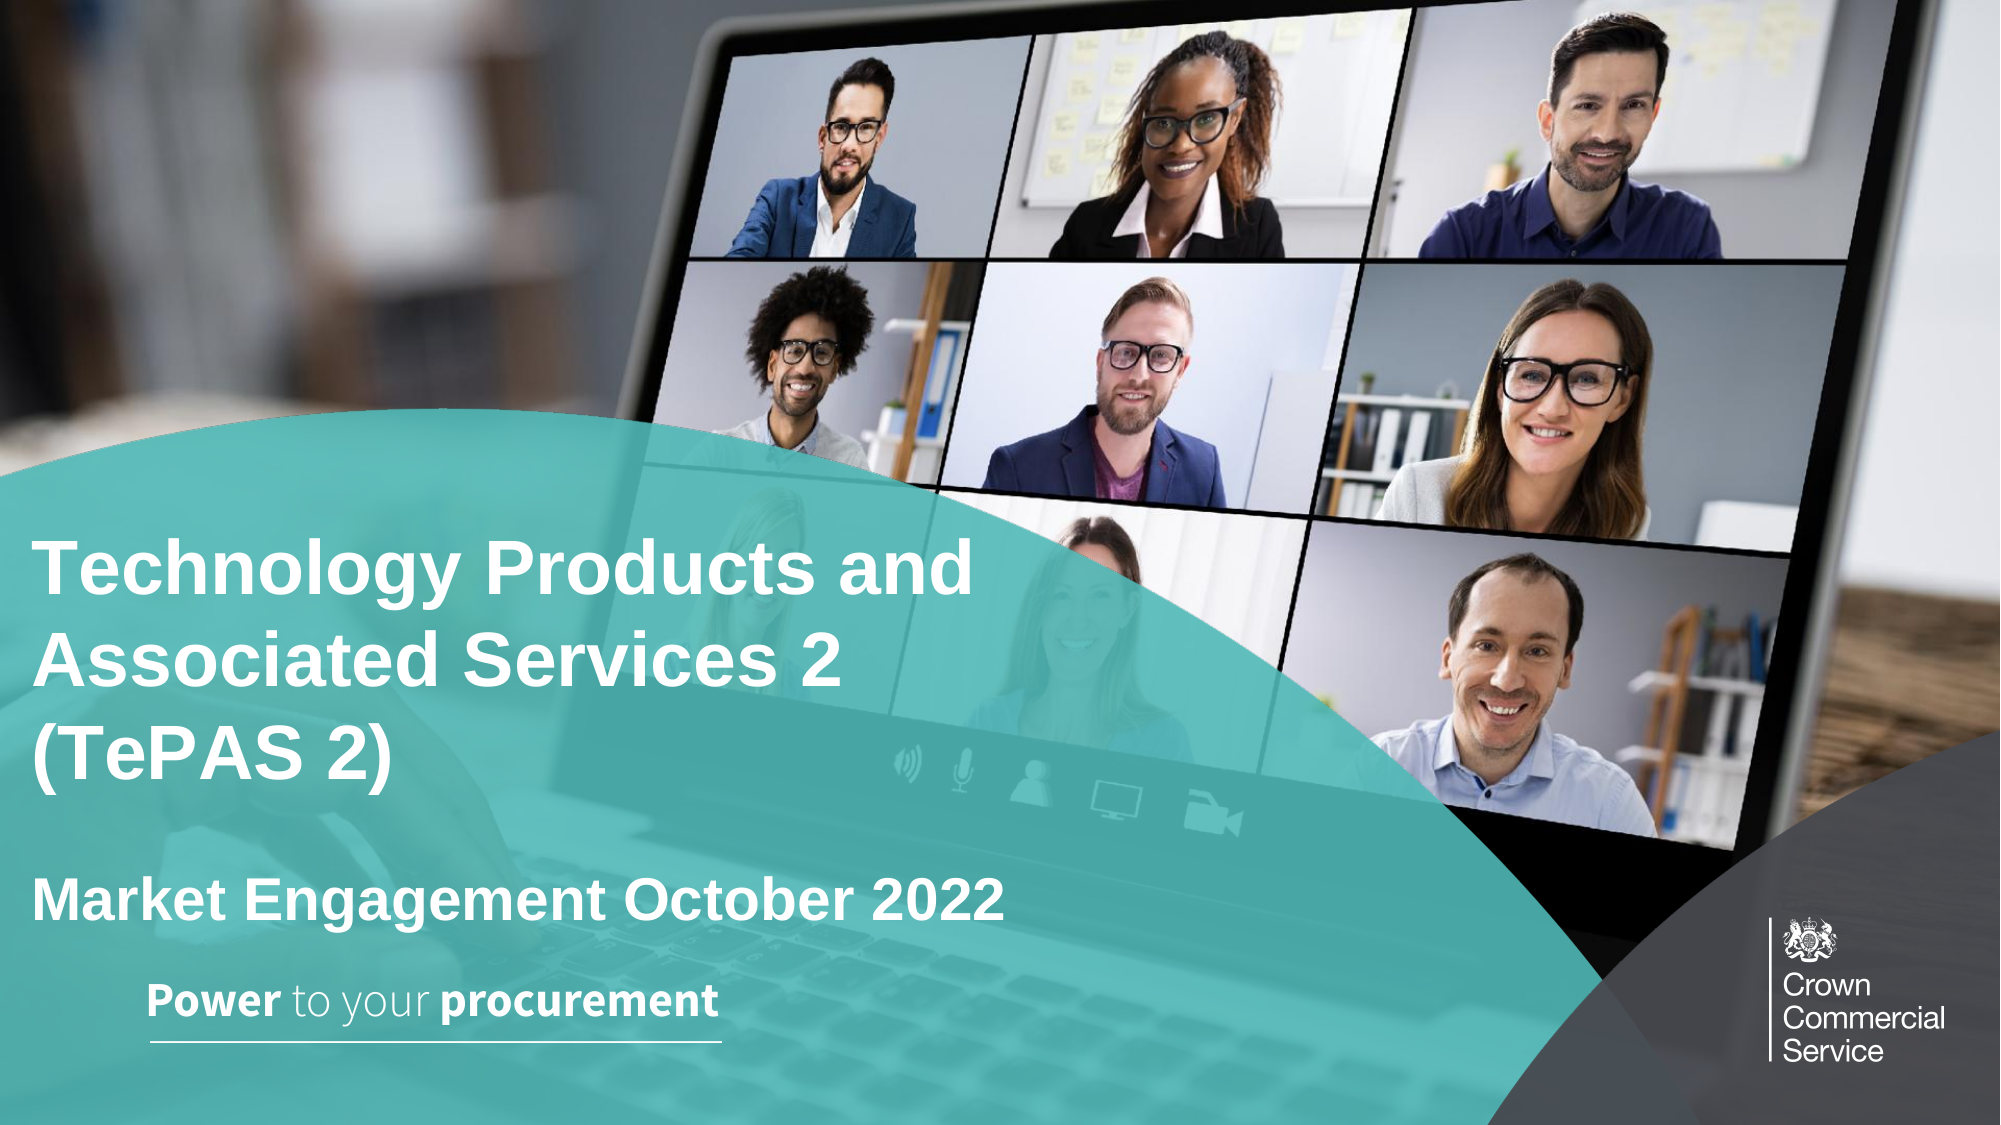

# Technology Products and Associated Services 2
(TePAS 2)
Market Engagement October 2022